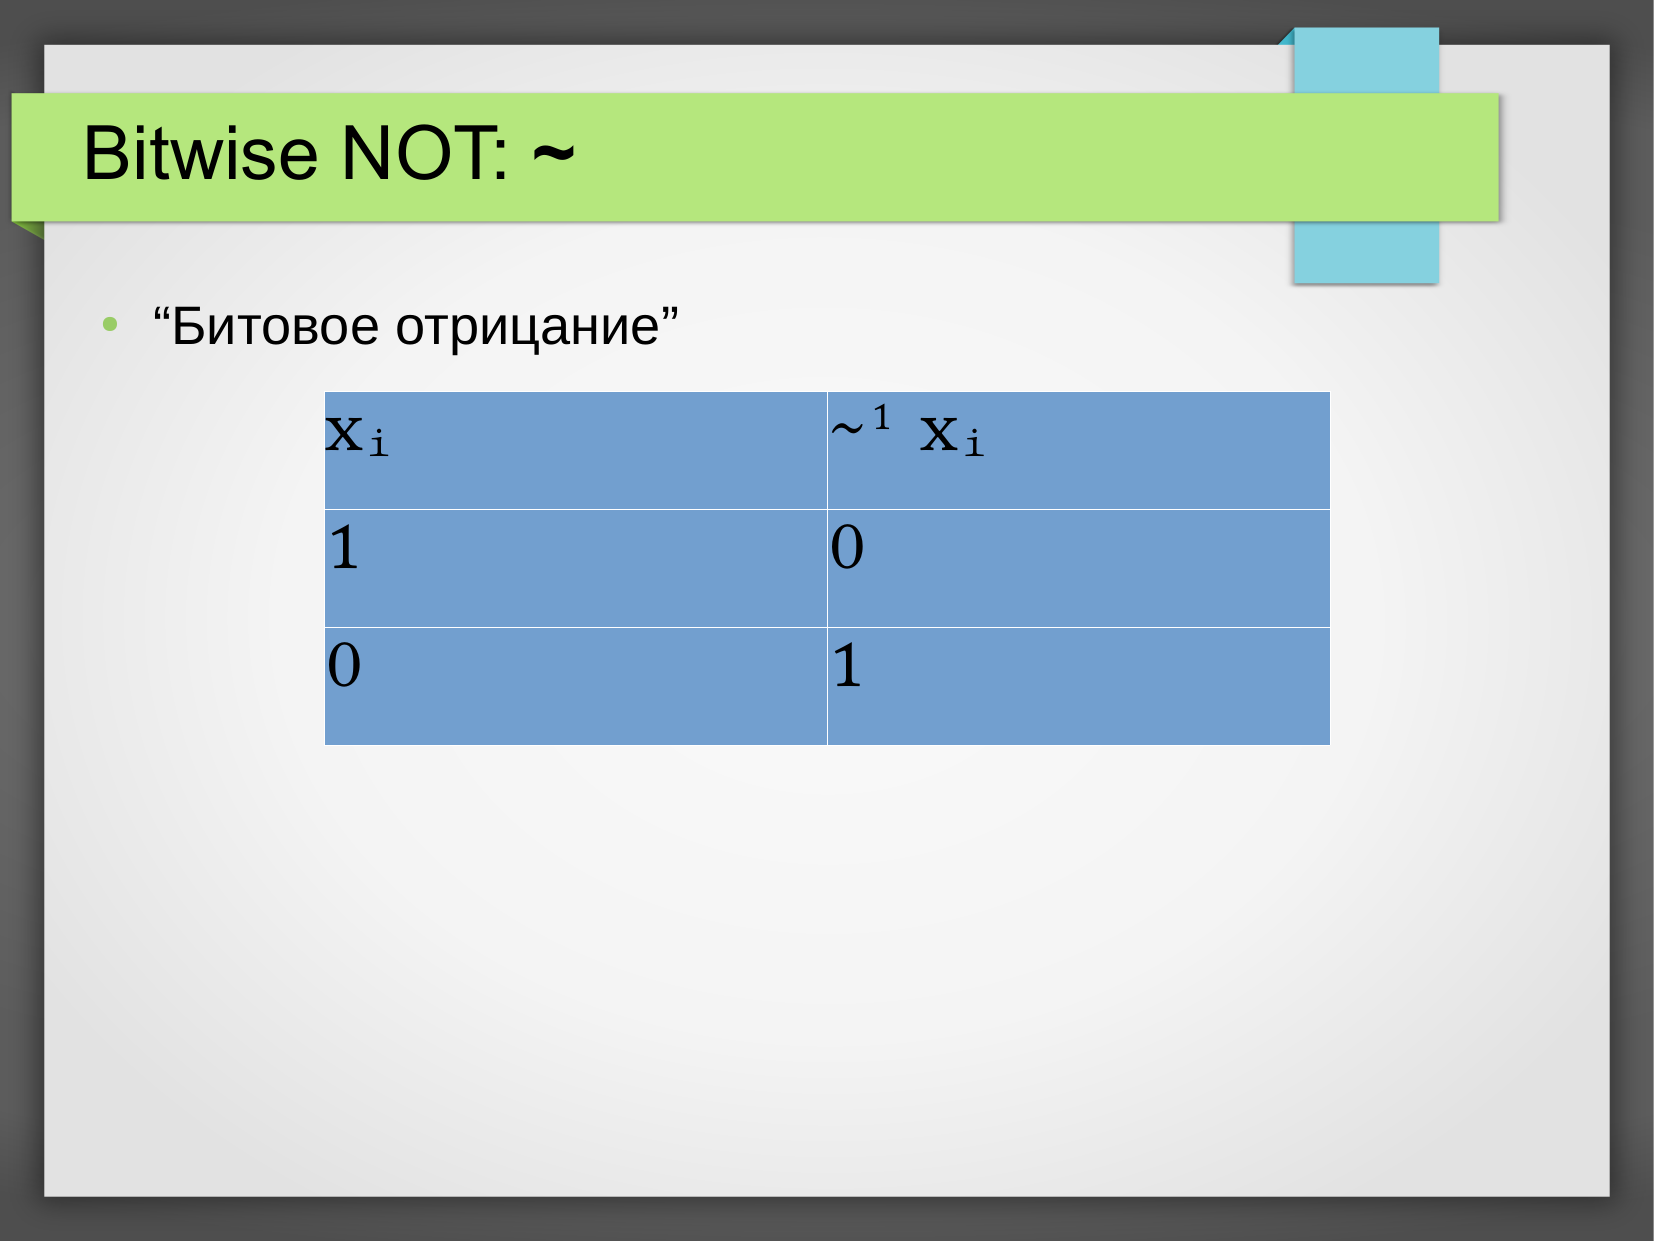

# Bitwise NOT: ~
“Битовое отрицание”
| xi | ~1 xi |
| --- | --- |
| 1 | 0 |
| 0 | 1 |